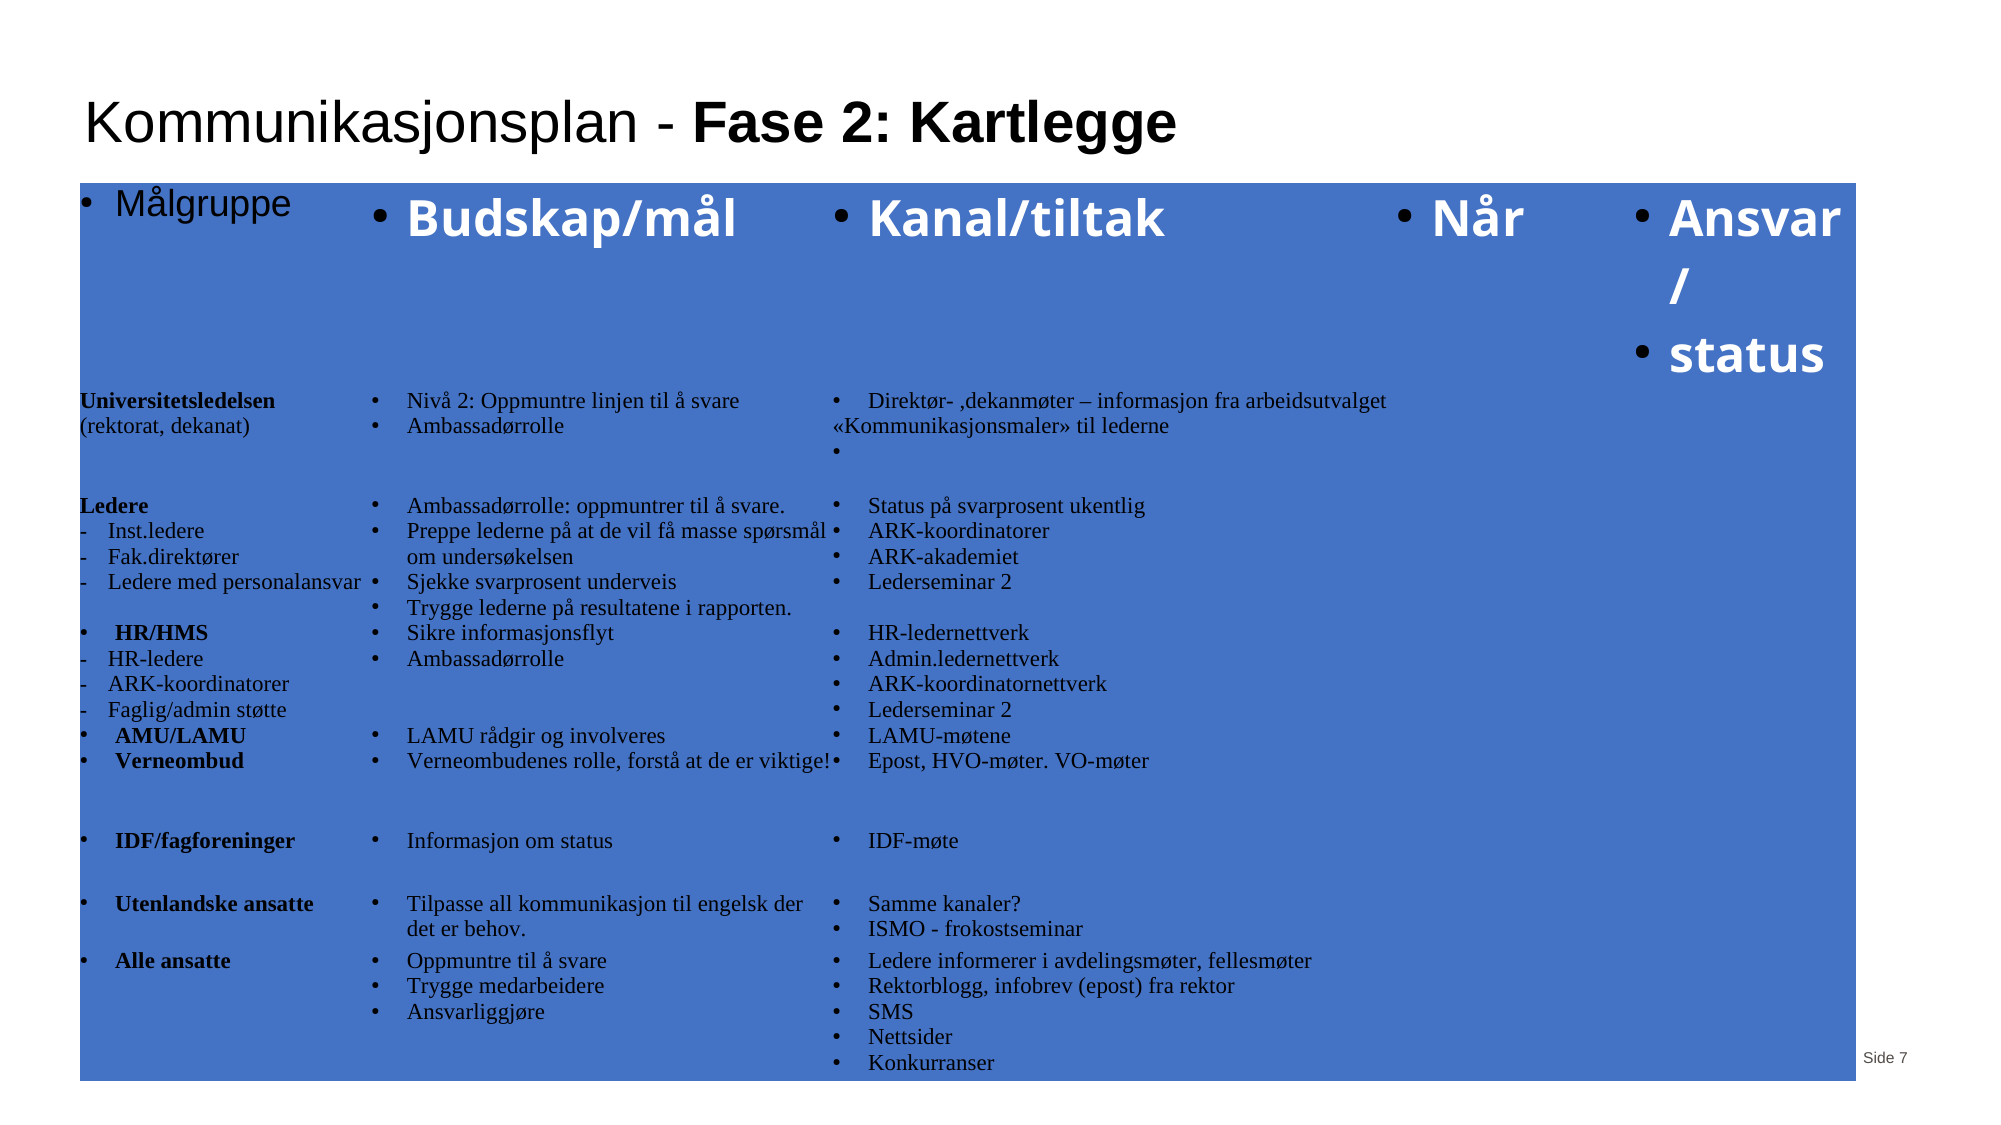

Kommunikasjonsplan - Fase 2: Kartlegge
| Målgruppe | Budskap/mål | Kanal/tiltak | Når | Ansvar/ status |
| --- | --- | --- | --- | --- |
| Universitetsledelsen (rektorat, dekanat) | Nivå 2: Oppmuntre linjen til å svare Ambassadørrolle | Direktør- ,dekanmøter – informasjon fra arbeidsutvalget «Kommunikasjonsmaler» til lederne | | |
| Ledere Inst.ledere Fak.direktører Ledere med personalansvar | Ambassadørrolle: oppmuntrer til å svare. Preppe lederne på at de vil få masse spørsmål om undersøkelsen Sjekke svarprosent underveis Trygge lederne på resultatene i rapporten. | Status på svarprosent ukentlig ARK-koordinatorer ARK-akademiet Lederseminar 2 | | |
| HR/HMS HR-ledere ARK-koordinatorer Faglig/admin støtte | Sikre informasjonsflyt Ambassadørrolle | HR-ledernettverk Admin.ledernettverk ARK-koordinatornettverk Lederseminar 2 | | |
| AMU/LAMU Verneombud | LAMU rådgir og involveres Verneombudenes rolle, forstå at de er viktige! | LAMU-møtene Epost, HVO-møter. VO-møter | | |
| IDF/fagforeninger | Informasjon om status | IDF-møte | | |
| Utenlandske ansatte | Tilpasse all kommunikasjon til engelsk der det er behov. | Samme kanaler? ISMO - frokostseminar | | |
| Alle ansatte | Oppmuntre til å svare Trygge medarbeidere Ansvarliggjøre | Ledere informerer i avdelingsmøter, fellesmøter Rektorblogg, infobrev (epost) fra rektor SMS Nettsider Konkurranser | | |
Side